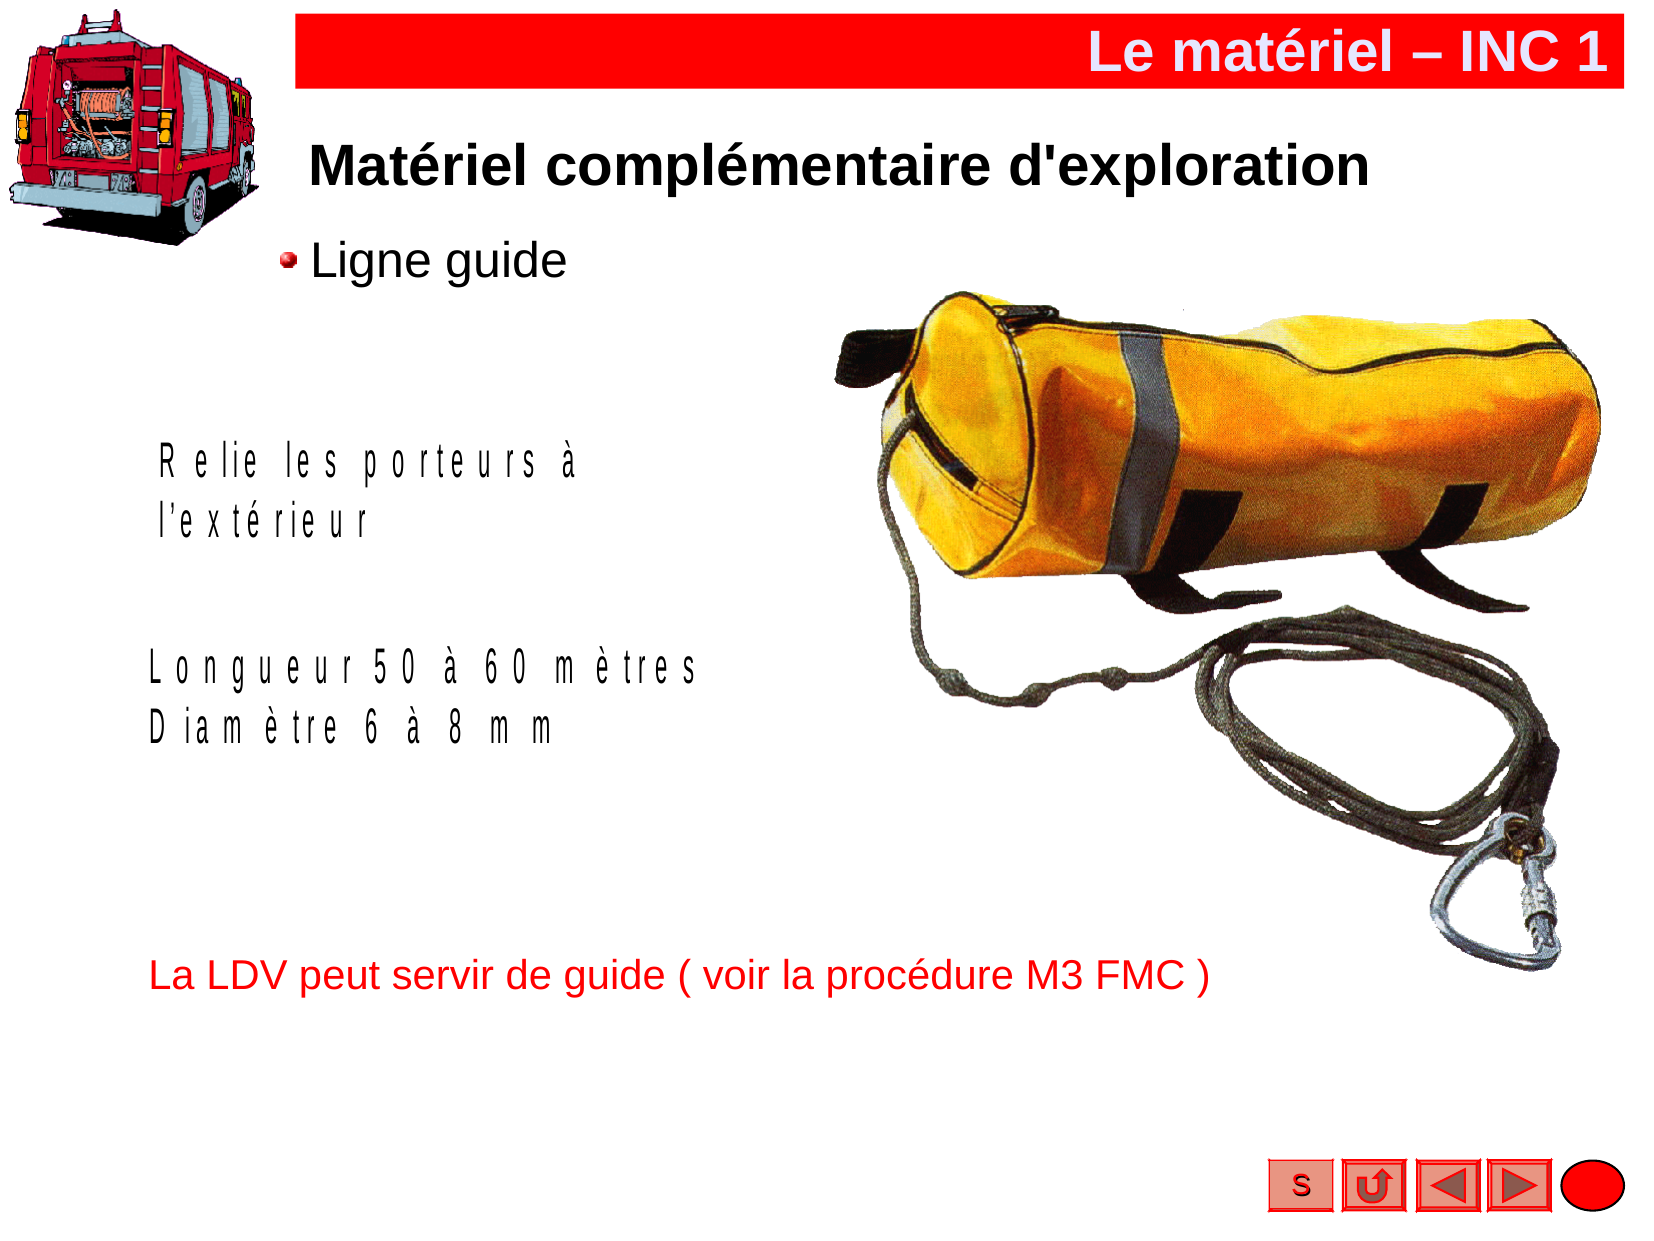

Le matériel – INC 1
			Matériel complémentaire d'exploration
 Ligne guide
La LDV peut servir de guide ( voir la procédure M3 FMC )